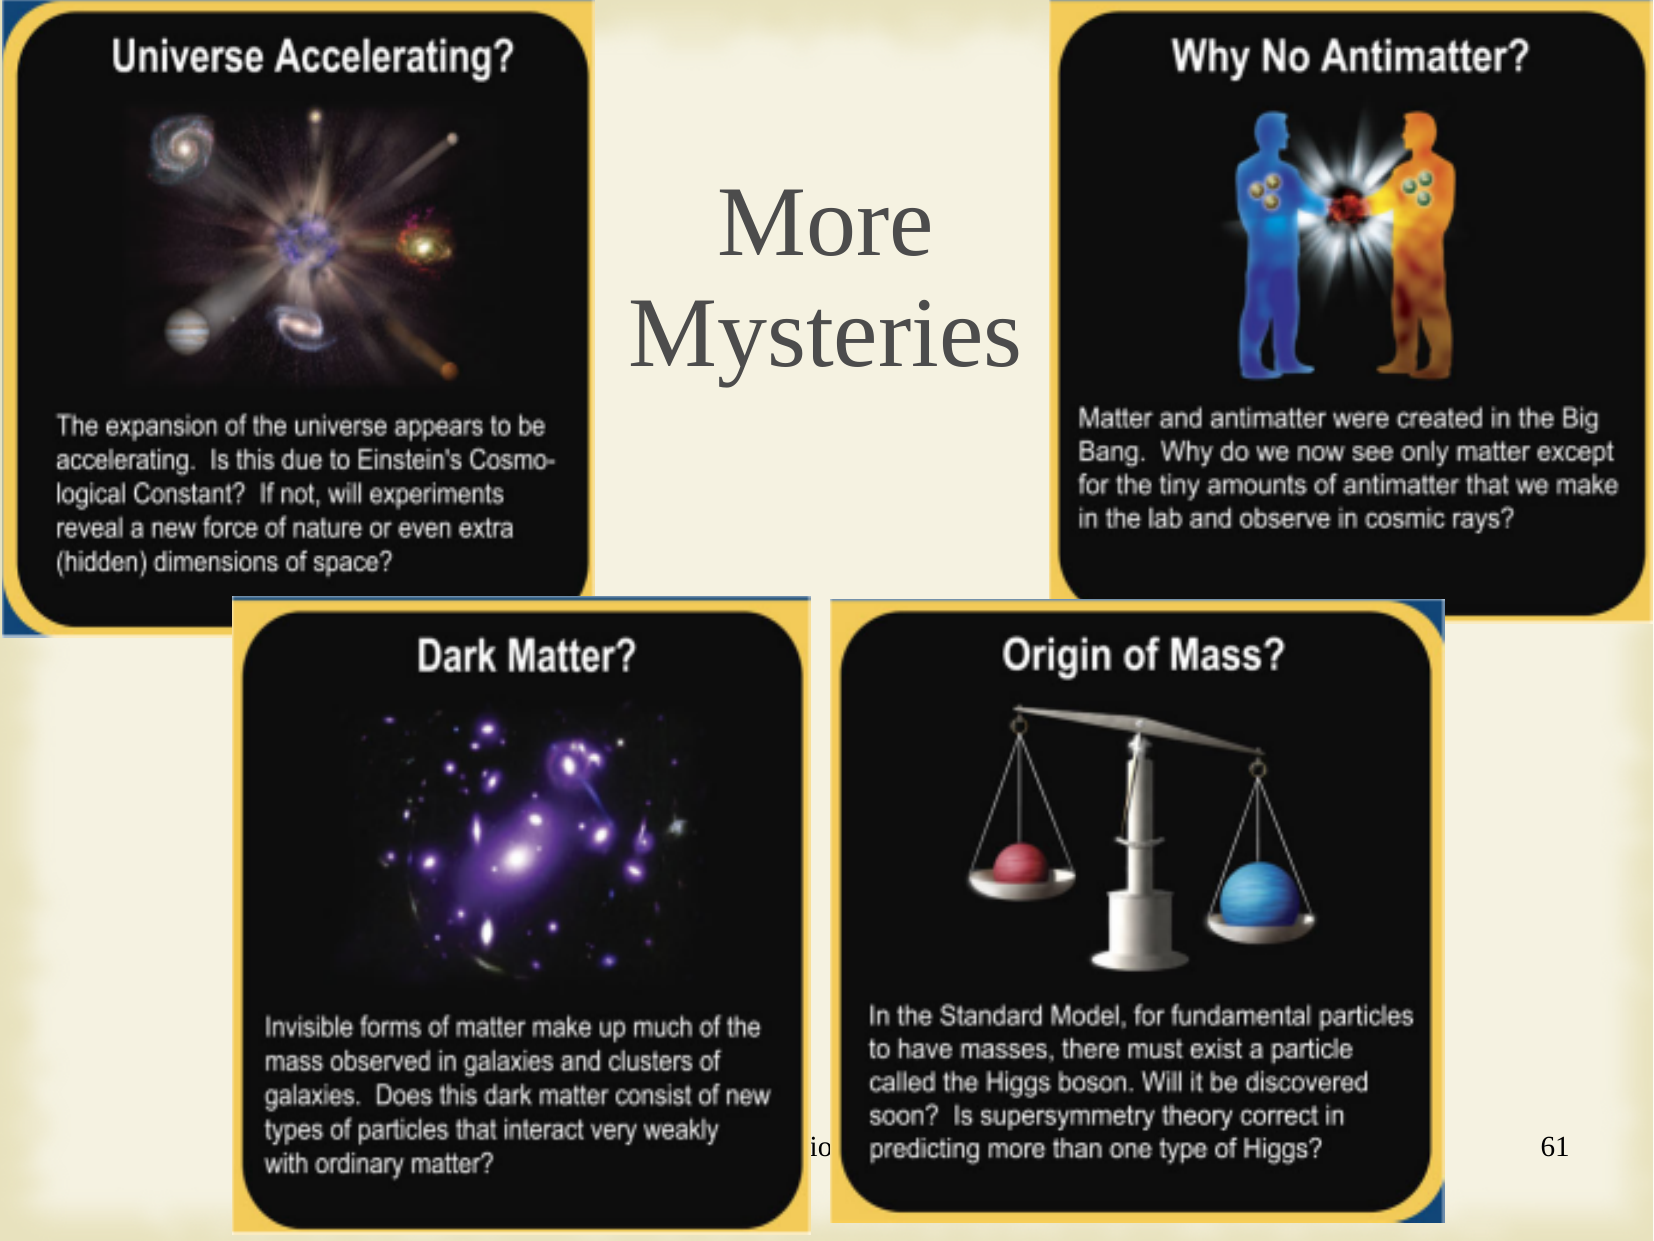

# More Mysteries
PHY 490 - Introduction to Cosmology - Fall 2010
61